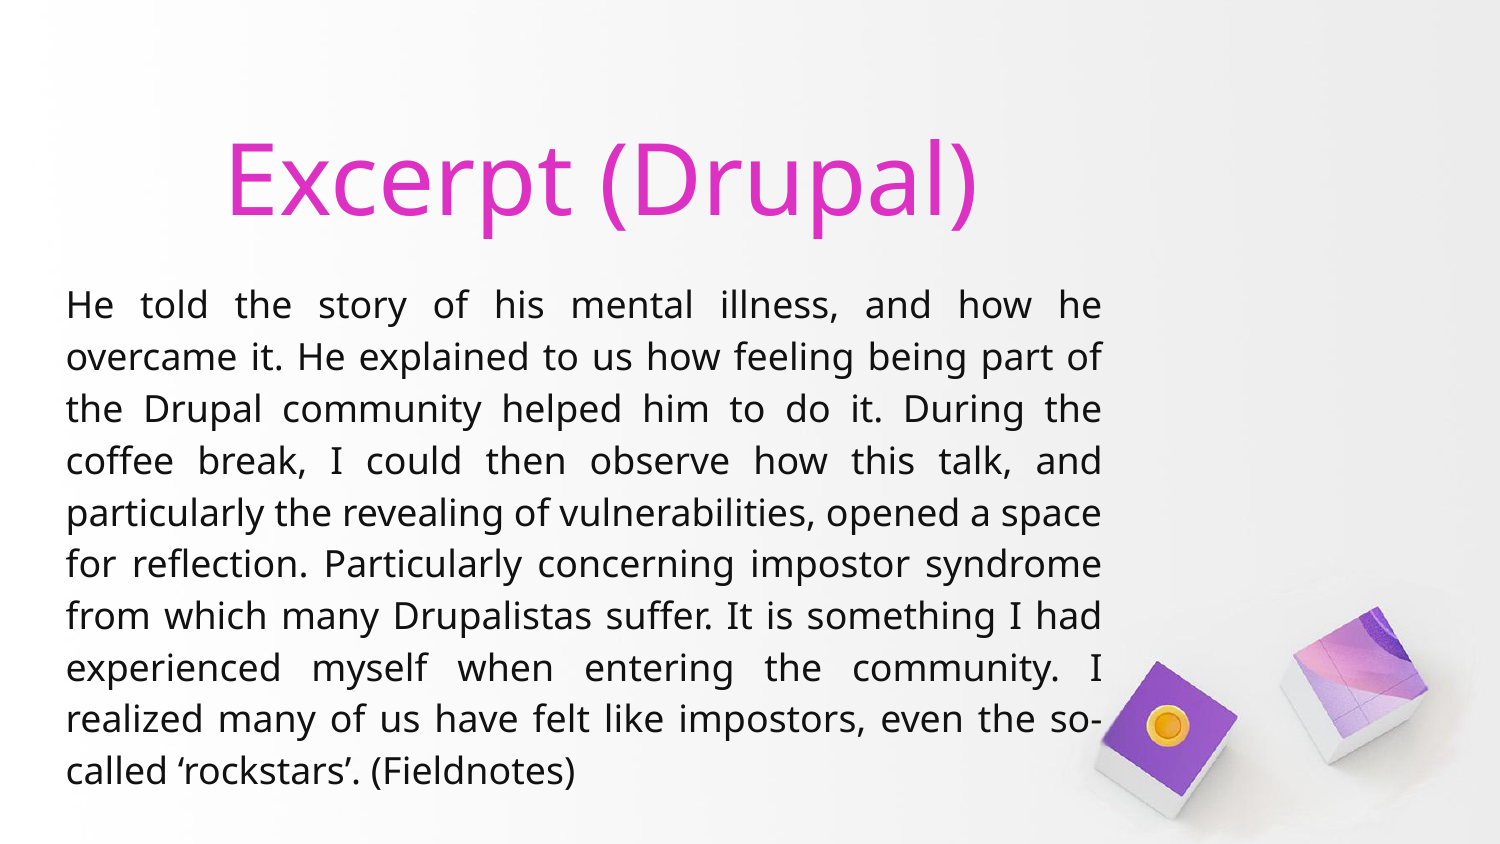

Excerpt (Drupal)
He told the story of his mental illness, and how he overcame it. He explained to us how feeling being part of the Drupal community helped him to do it. During the coffee break, I could then observe how this talk, and particularly the revealing of vulnerabilities, opened a space for reflection. Particularly concerning impostor syndrome from which many Drupalistas suffer. It is something I had experienced myself when entering the community. I realized many of us have felt like impostors, even the so-called ‘rockstars’. (Fieldnotes)